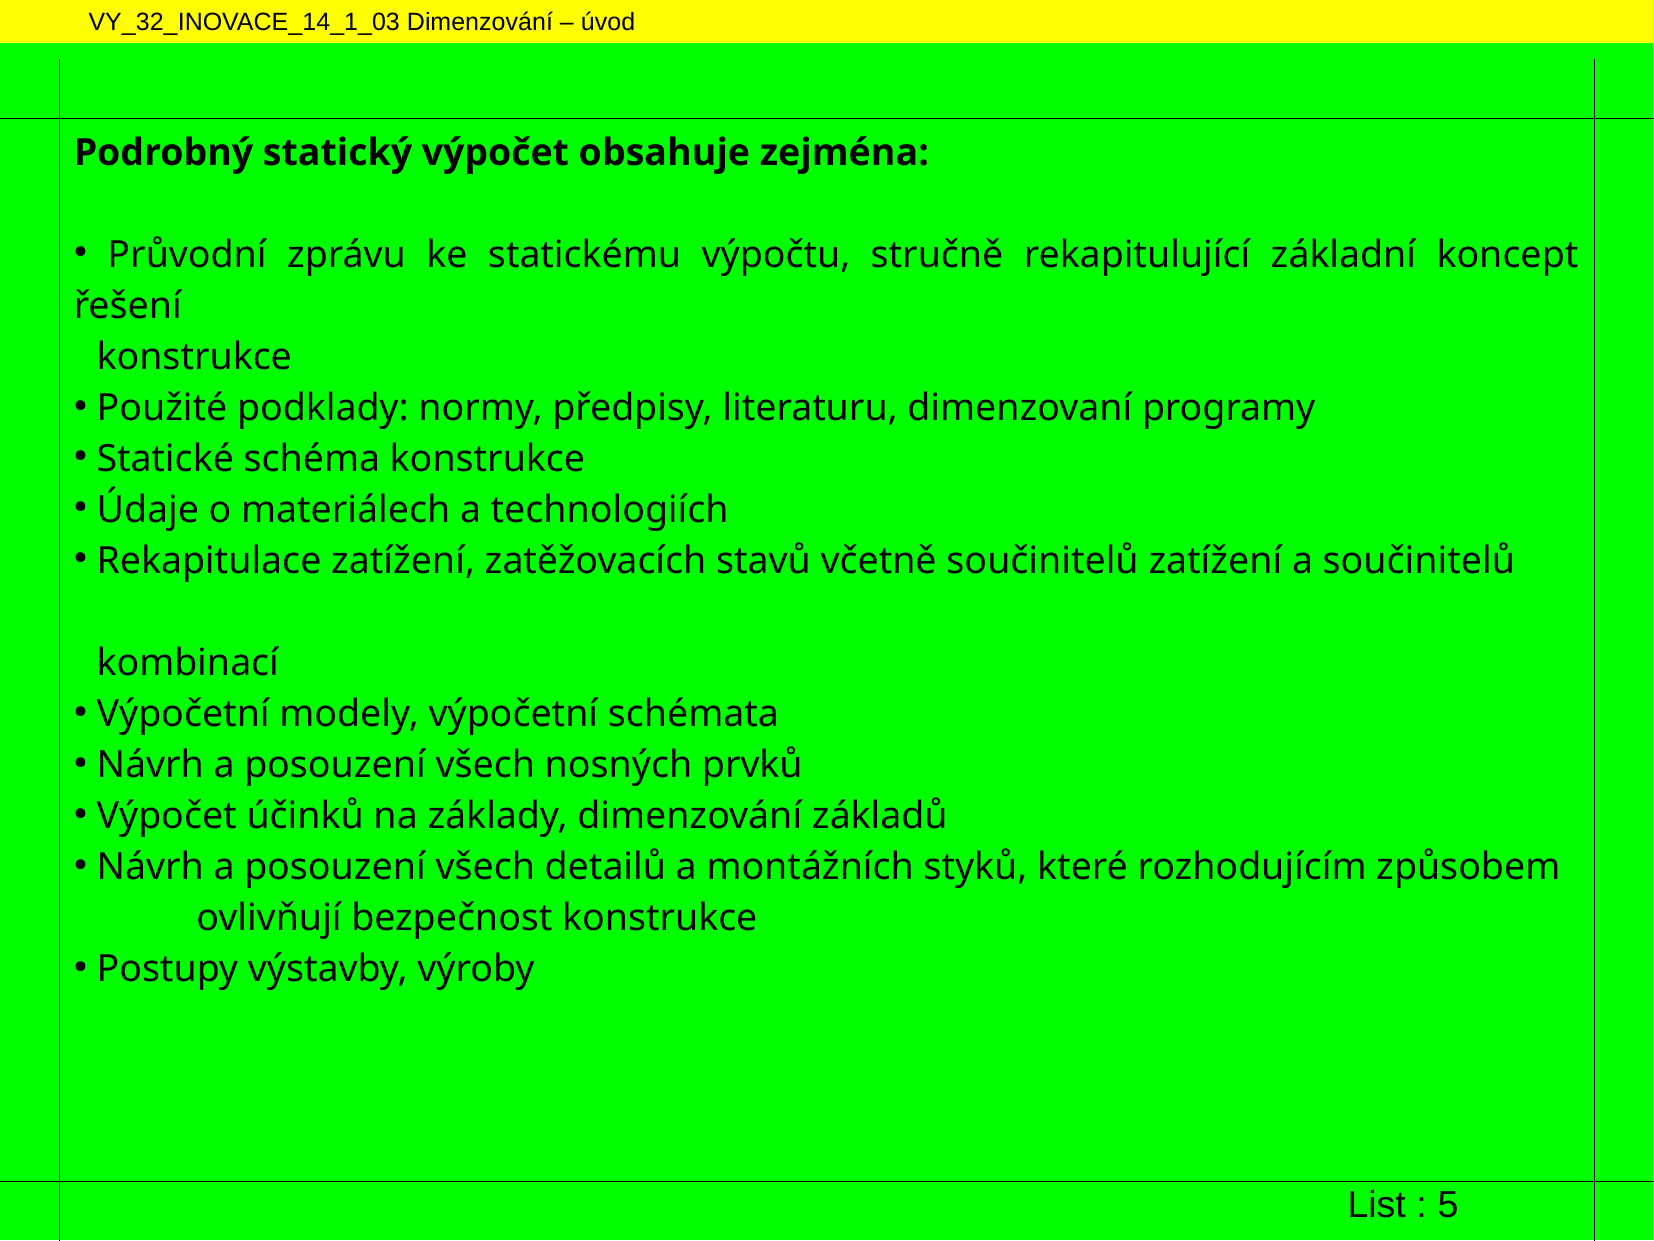

VY_32_INOVACE_14_1_03 Dimenzování – úvod
Podrobný statický výpočet obsahuje zejména:
 Průvodní zprávu ke statickému výpočtu, stručně rekapitulující základní koncept řešení
 konstrukce
 Použité podklady: normy, předpisy, literaturu, dimenzovaní programy
 Statické schéma konstrukce
 Údaje o materiálech a technologiích
 Rekapitulace zatížení, zatěžovacích stavů včetně součinitelů zatížení a součinitelů
 kombinací
 Výpočetní modely, výpočetní schémata
 Návrh a posouzení všech nosných prvků
 Výpočet účinků na základy, dimenzování základů
 Návrh a posouzení všech detailů a montážních styků, které rozhodujícím způsobem 	 ovlivňují bezpečnost konstrukce
 Postupy výstavby, výroby
List :